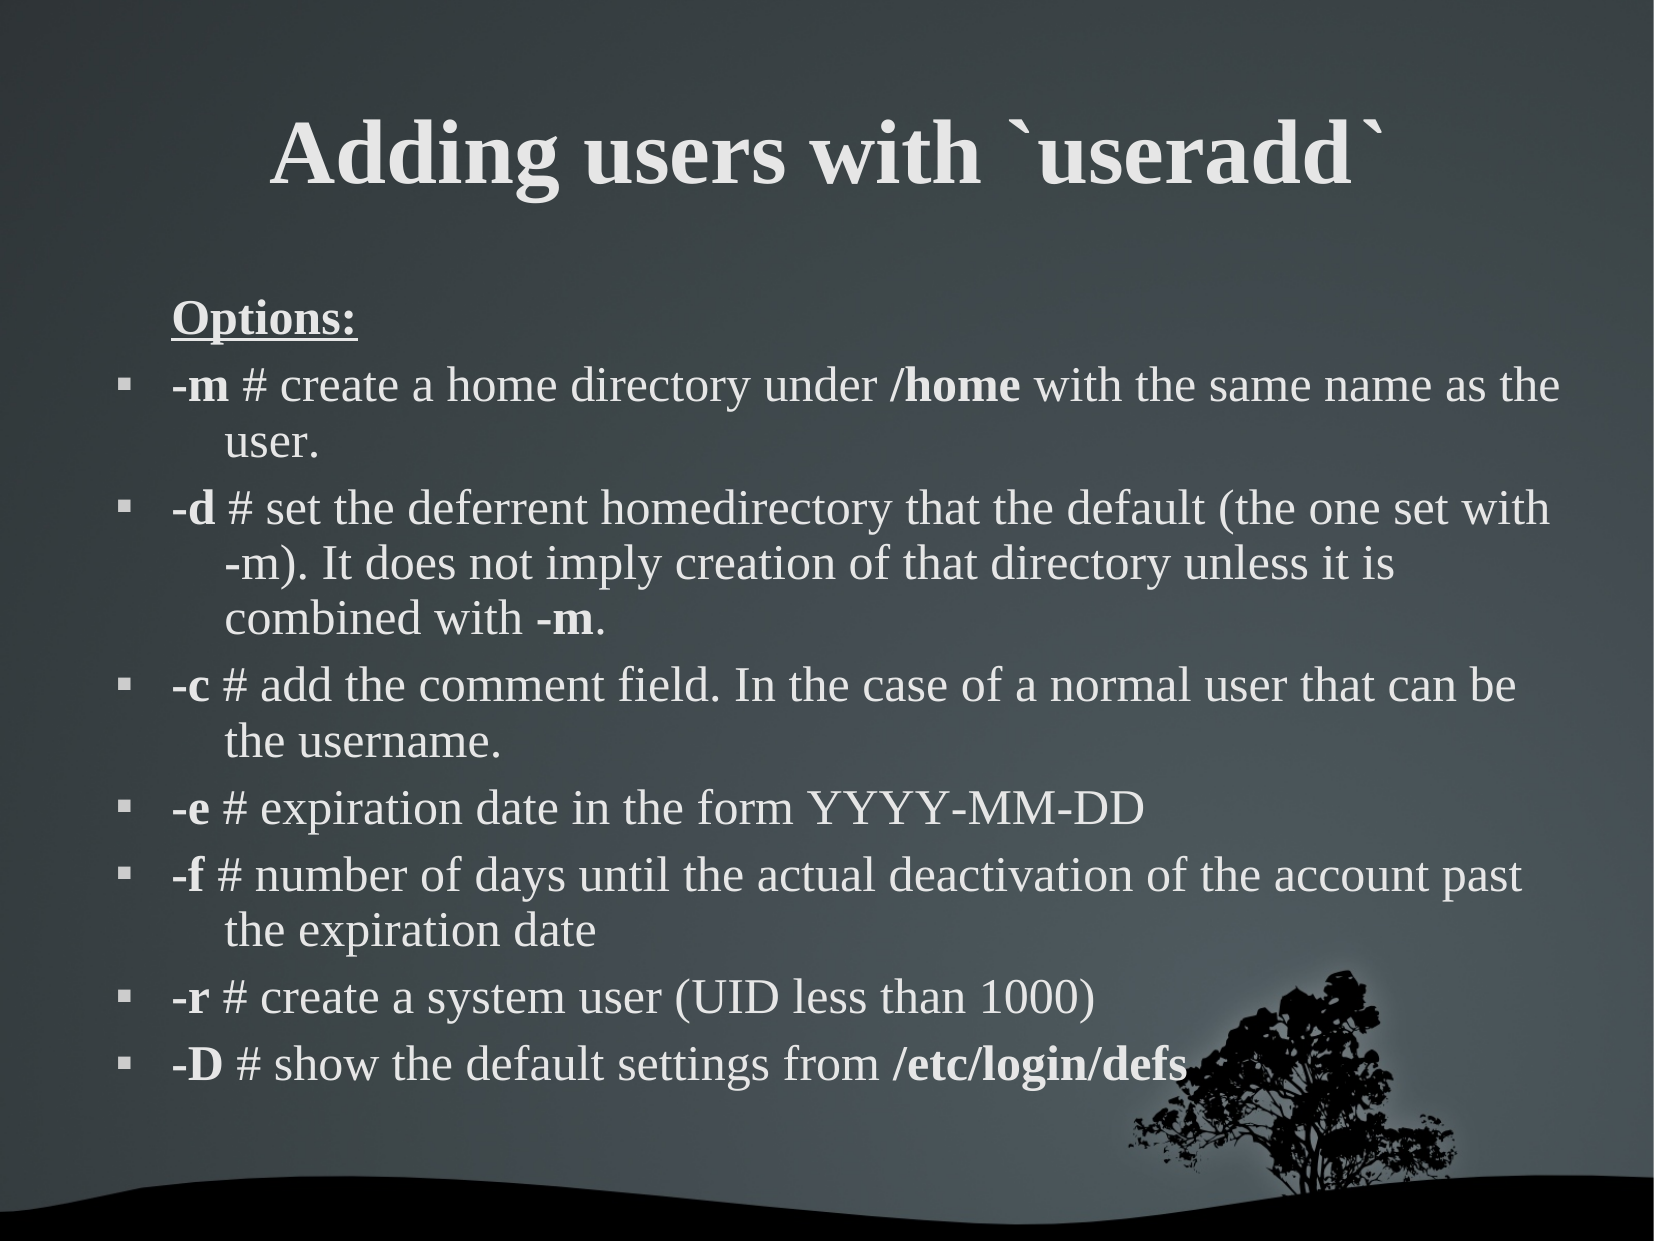

Adding users with `useradd`
# Options:
-m # create a home directory under /home with the same name as the user.
-d # set the deferrent homedirectory that the default (the one set with -m). It does not imply creation of that directory unless it is combined with -m.
-c # add the comment field. In the case of a normal user that can be the username.
-e # expiration date in the form YYYY-MM-DD
-f # number of days until the actual deactivation of the account past the expiration date
-r # create a system user (UID less than 1000)
-D # show the default settings from /etc/login/defs